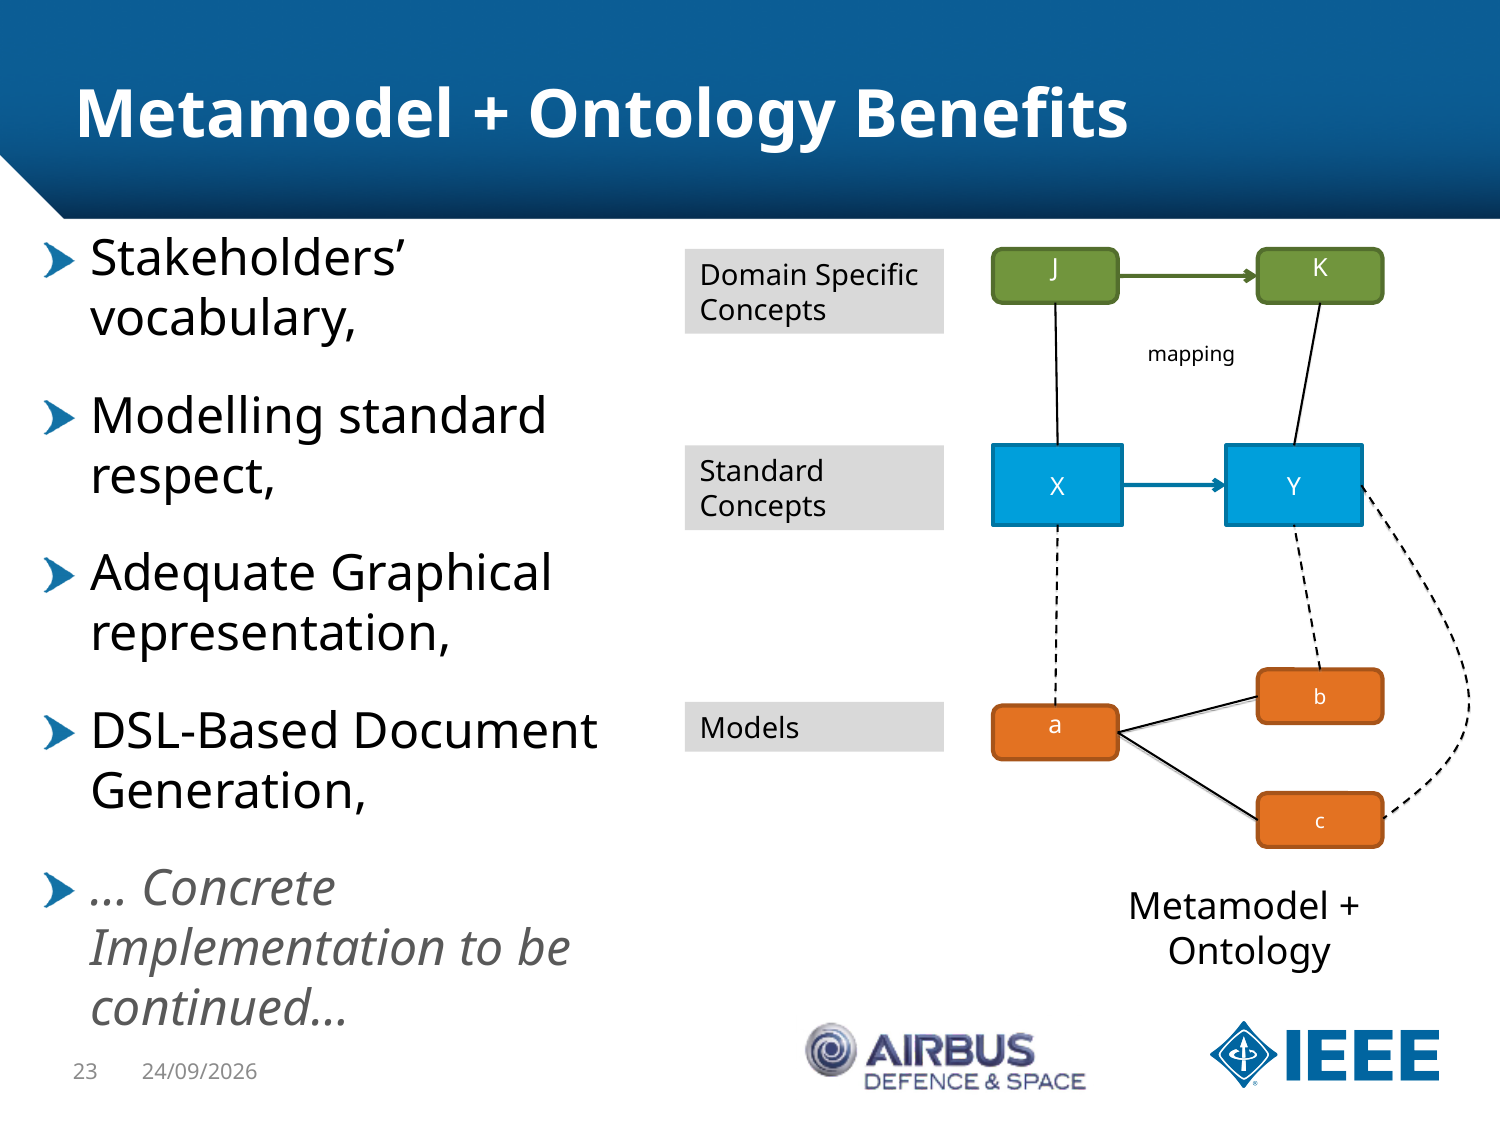

# Metamodel + Ontology Benefits
Stakeholders’ vocabulary,
Modelling standard respect,
Adequate Graphical representation,
DSL-Based Document Generation,
… Concrete Implementation to be continued…
Domain Specific Concepts
Standard Concepts
Models
J
K
mapping
X
Y
b
a
c
Metamodel +
Ontology